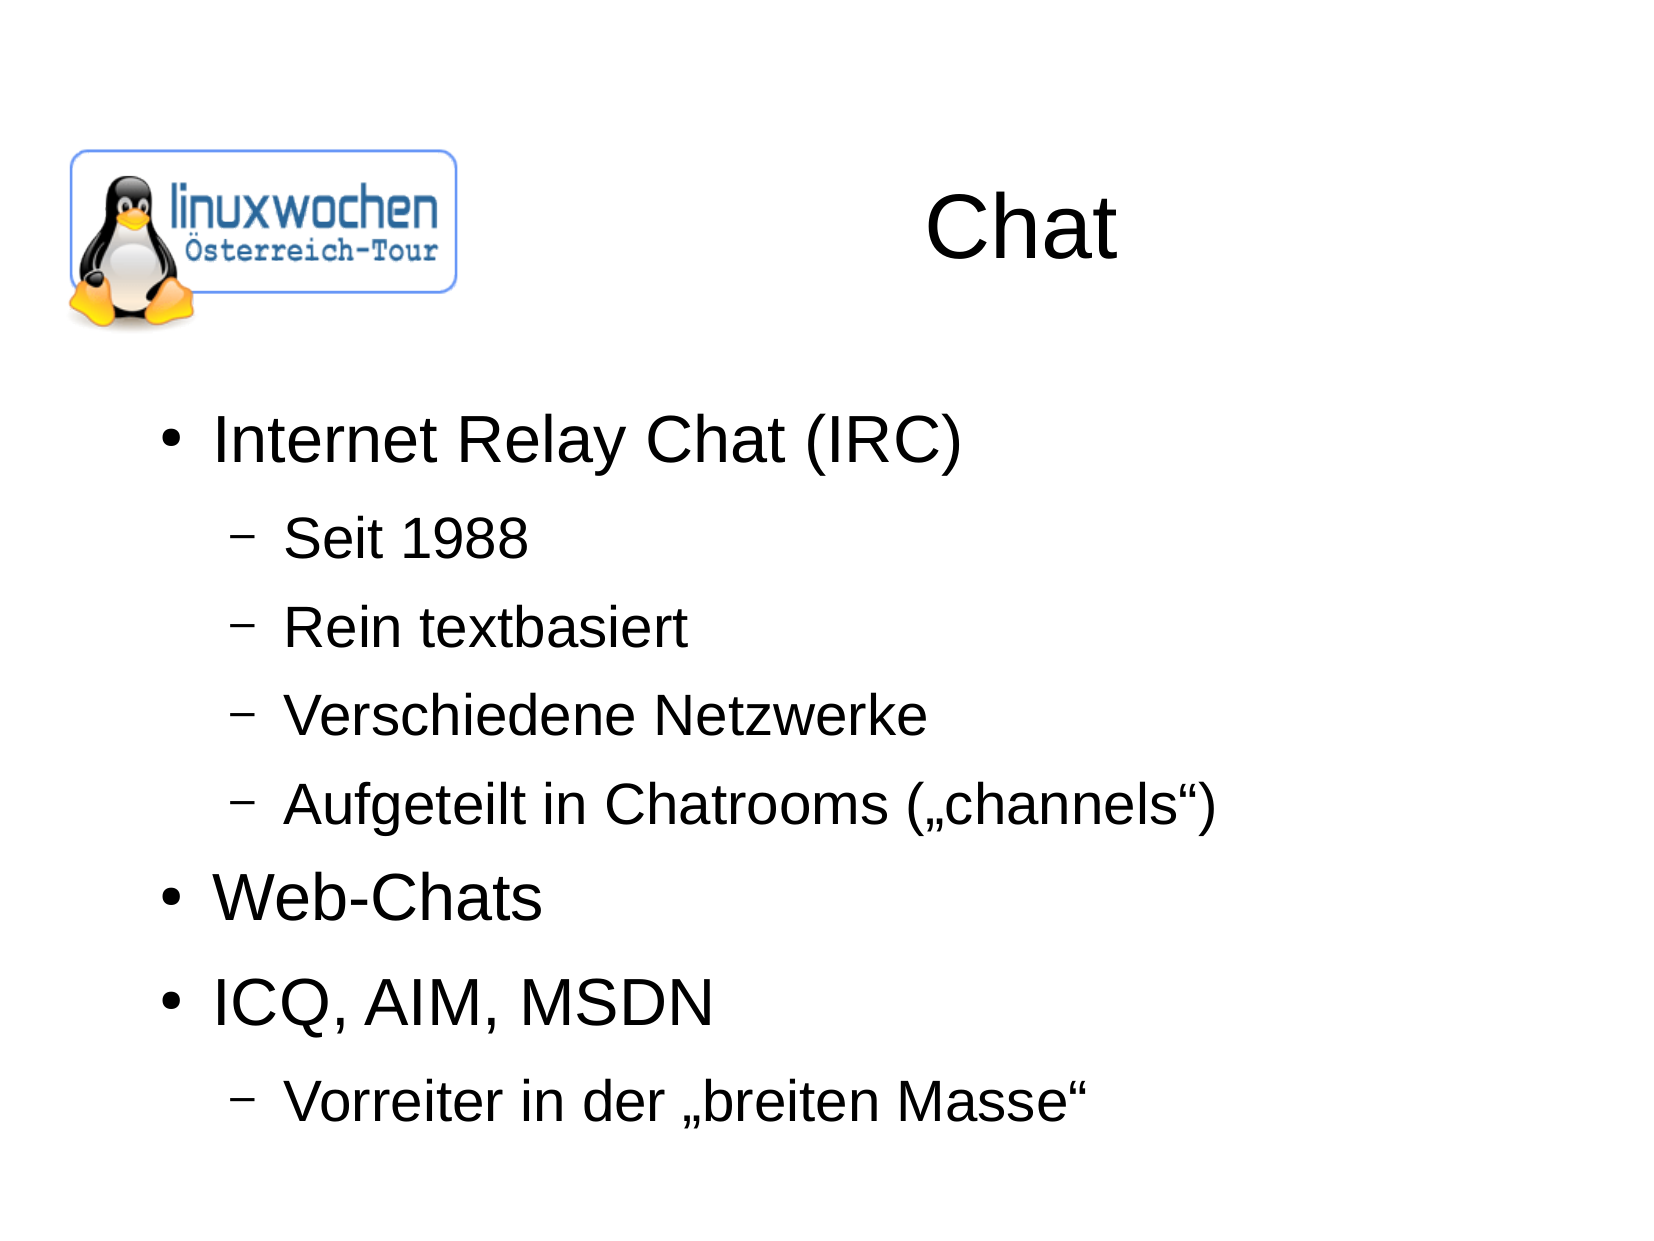

# Chat
Internet Relay Chat (IRC)
Seit 1988
Rein textbasiert
Verschiedene Netzwerke
Aufgeteilt in Chatrooms („channels“)
Web-Chats
ICQ, AIM, MSDN
Vorreiter in der „breiten Masse“